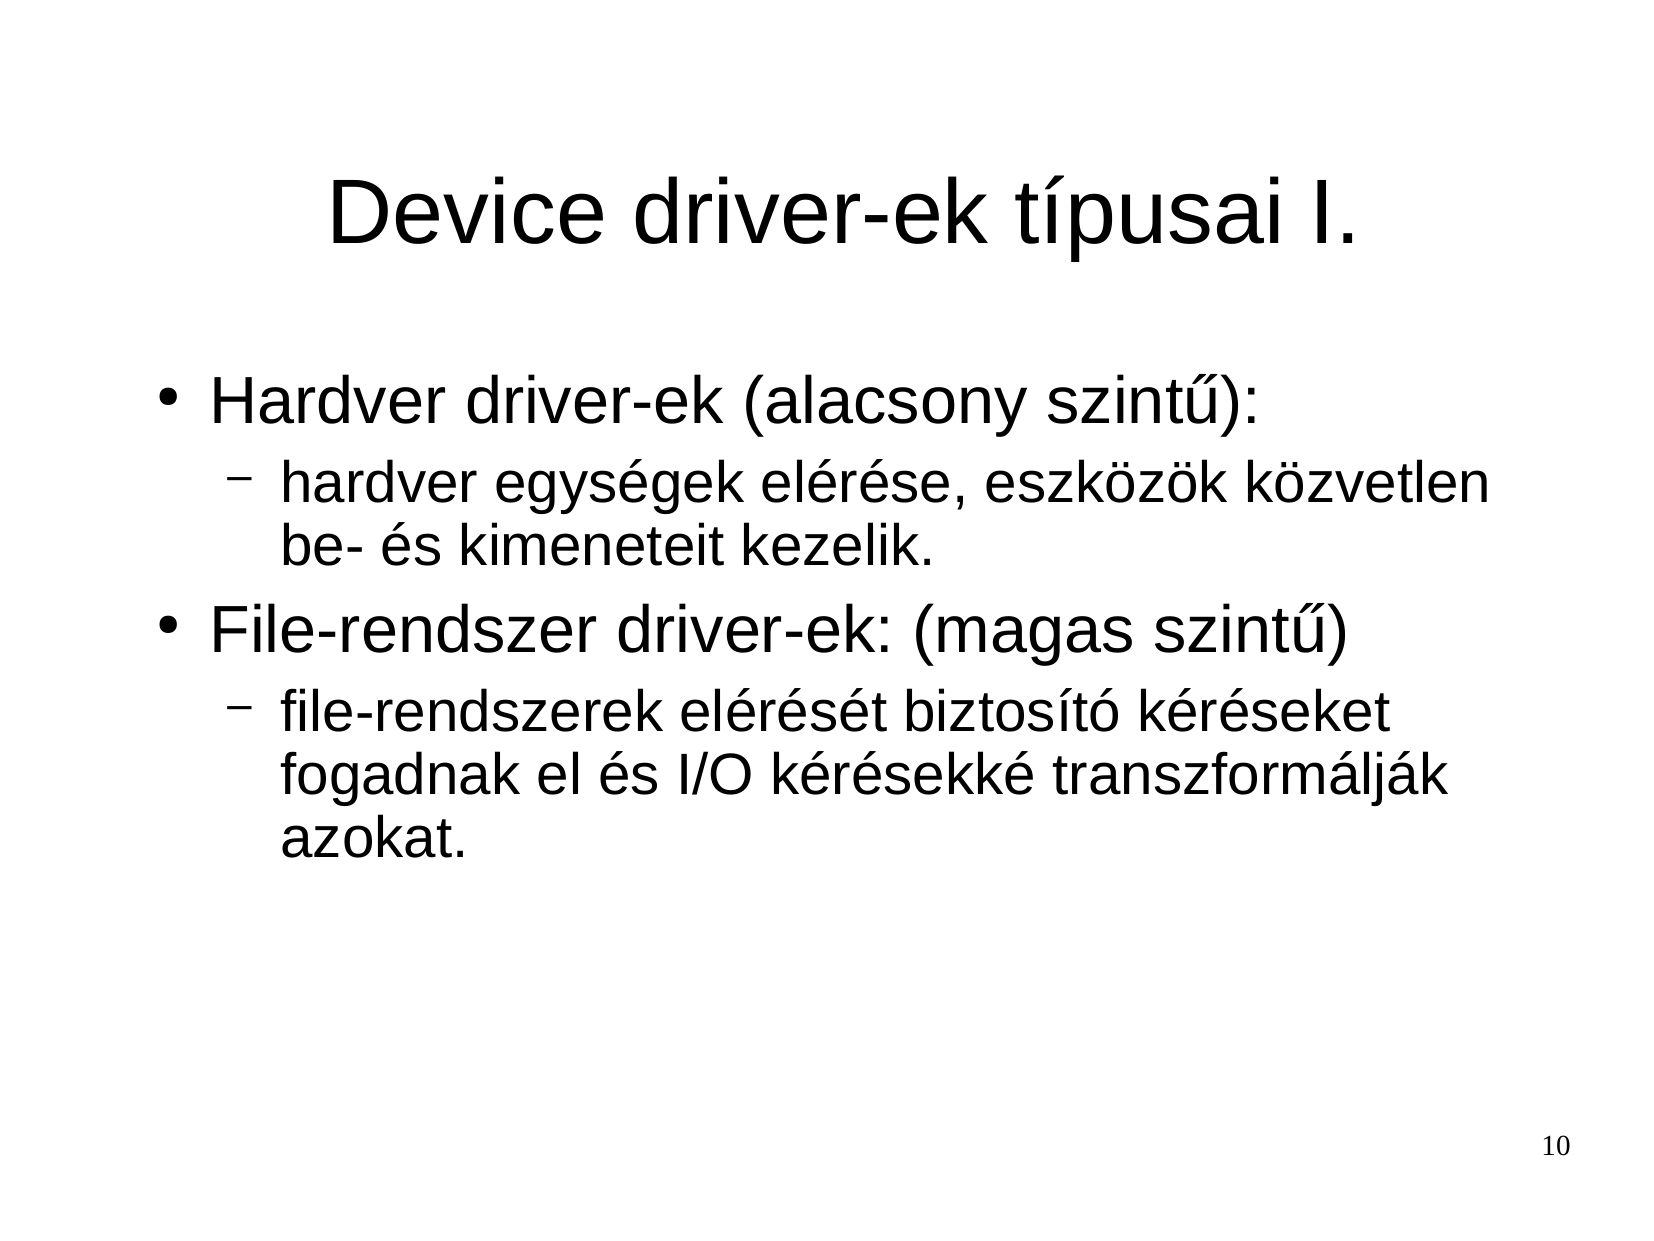

# Device driver-ek típusai I.
Hardver driver-ek (alacsony szintű):
hardver egységek elérése, eszközök közvetlen be- és kimeneteit kezelik.
File-rendszer driver-ek: (magas szintű)
file-rendszerek elérését biztosító kéréseket fogadnak el és I/O kérésekké transzformálják azokat.
10